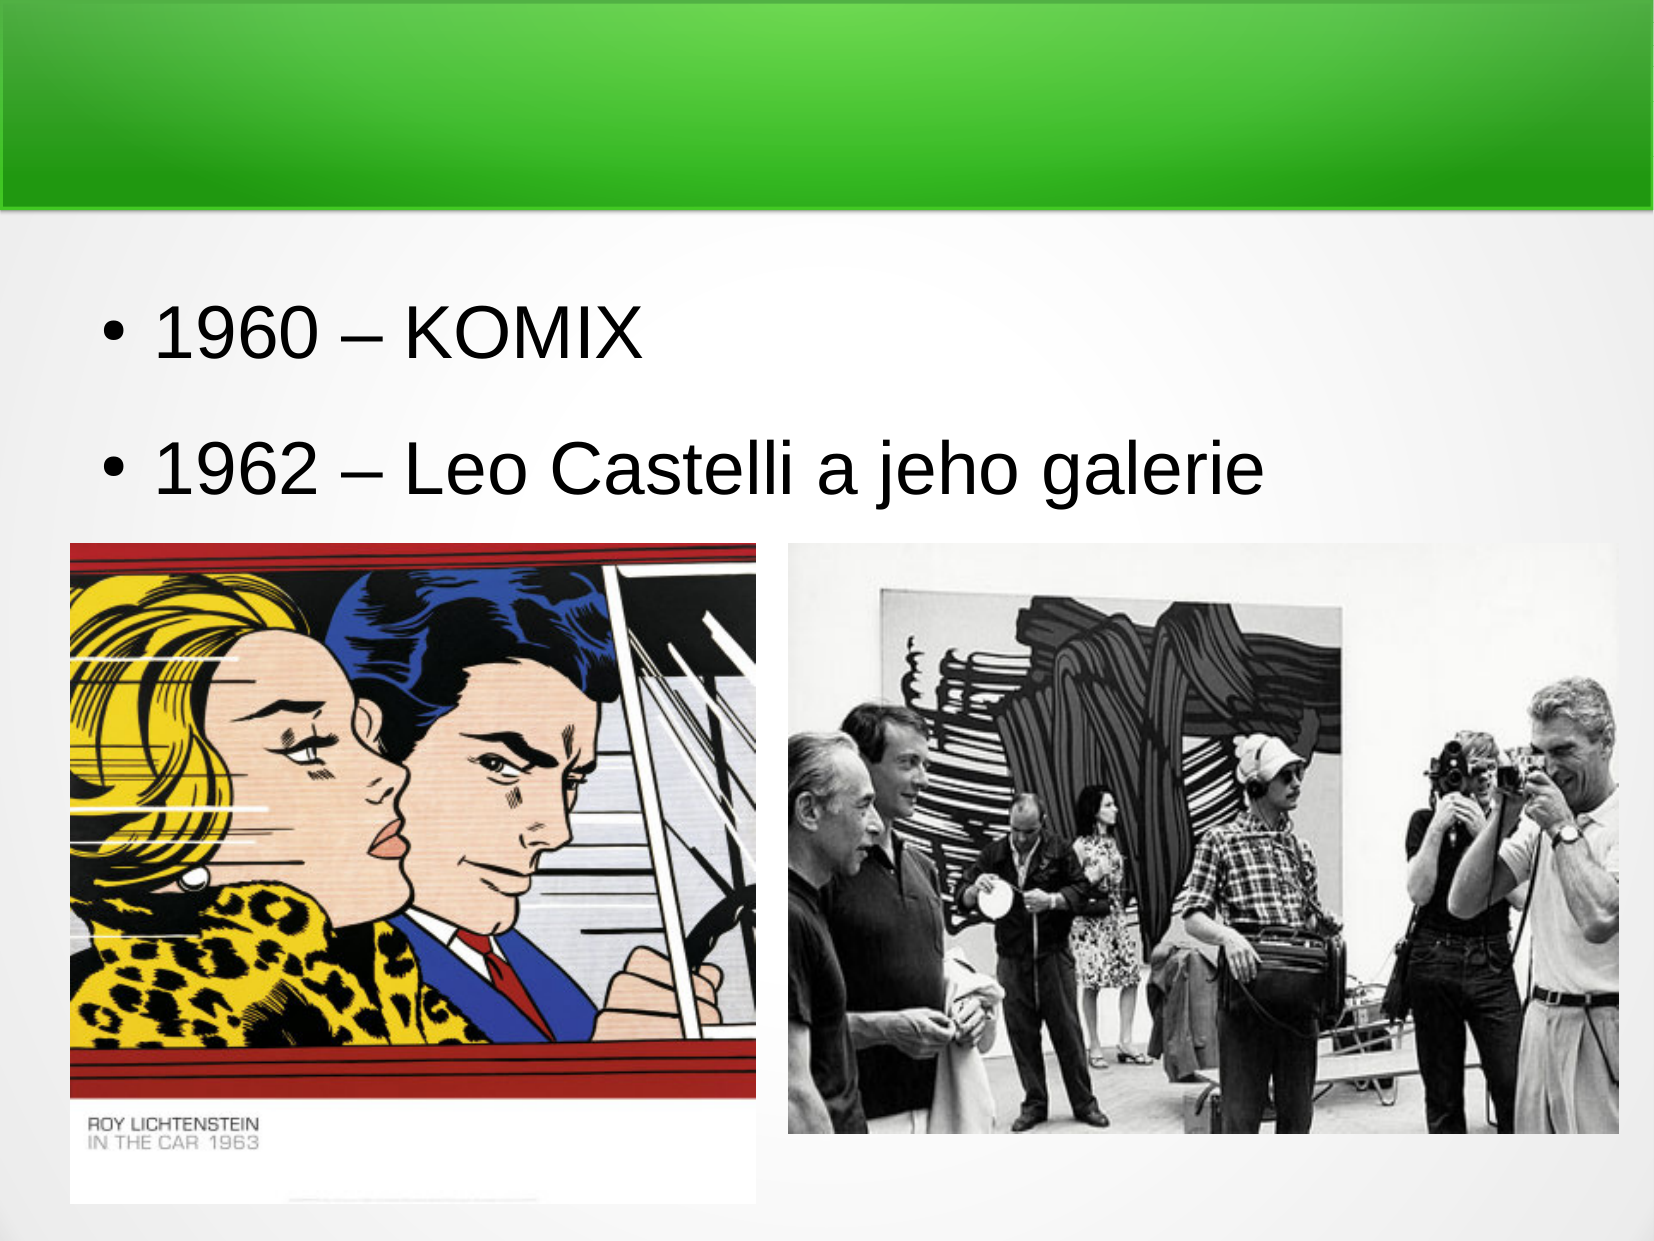

#
1960 – KOMIX
1962 – Leo Castelli a jeho galerie